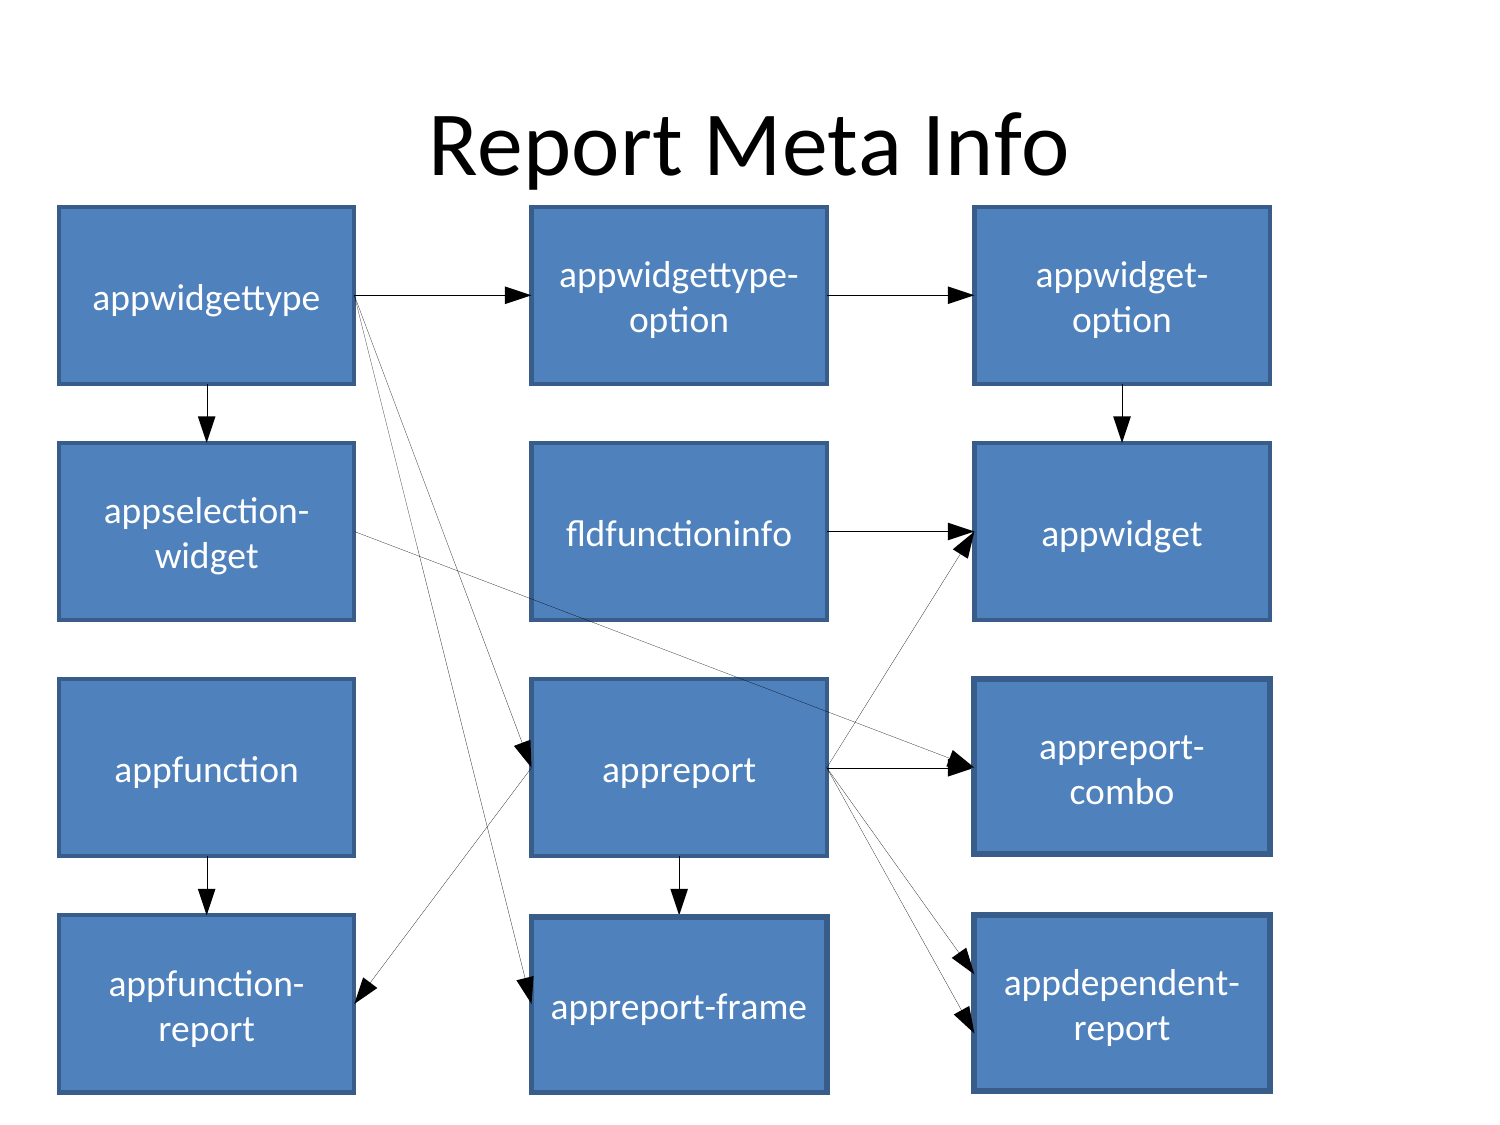

Report Meta Info
appwidgettype
appwidgettype-option
appwidget-option
appselection-widget
fldfunctioninfo
appwidget
appfunction
appreport
appreport-combo
appfunction-report
appdependent-report
appreport-frame